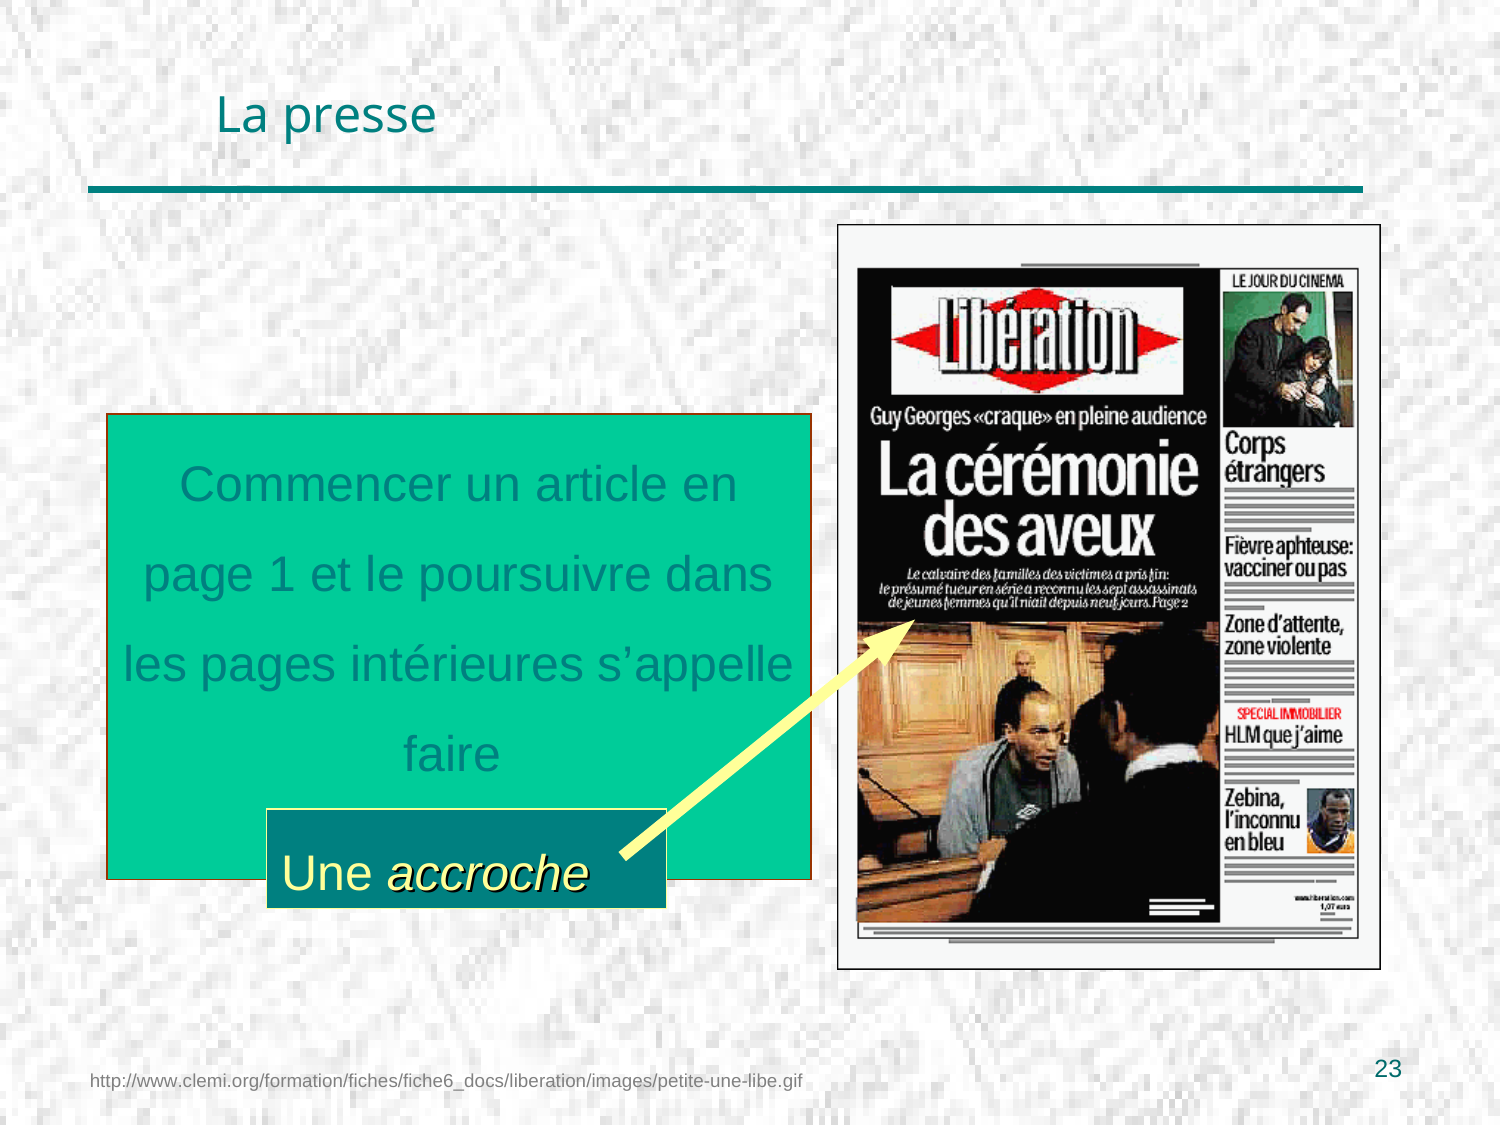

La presse
Commencer un article en page 1 et le poursuivre dans les pages intérieures s’appelle faire
une 	… ?
Une accroche
23
http://www.clemi.org/formation/fiches/fiche6_docs/liberation/images/petite-une-libe.gif